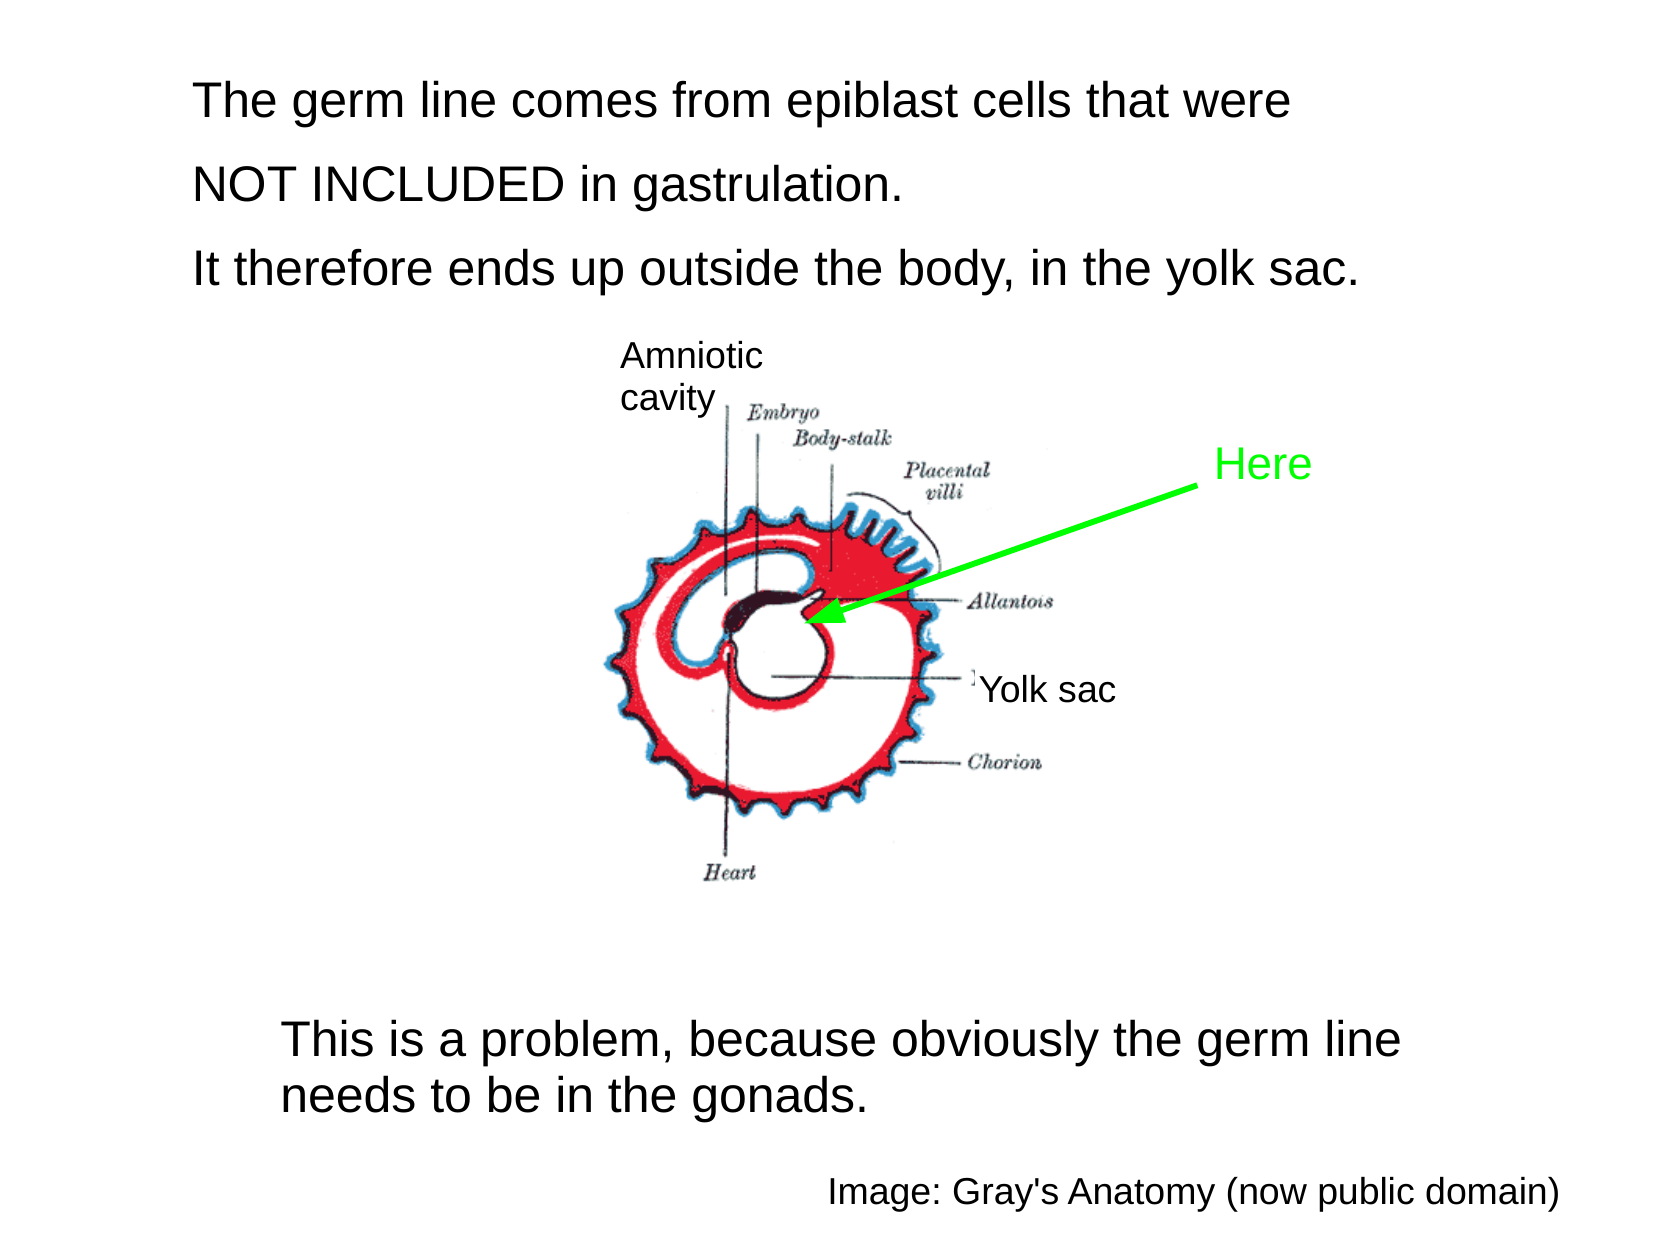

The germ line comes from epiblast cells that were NOT INCLUDED in gastrulation.
It therefore ends up outside the body, in the yolk sac.
Amniotic cavity
Here
Yolk sac
This is a problem, because obviously the germ line needs to be in the gonads.
Image: Gray's Anatomy (now public domain)